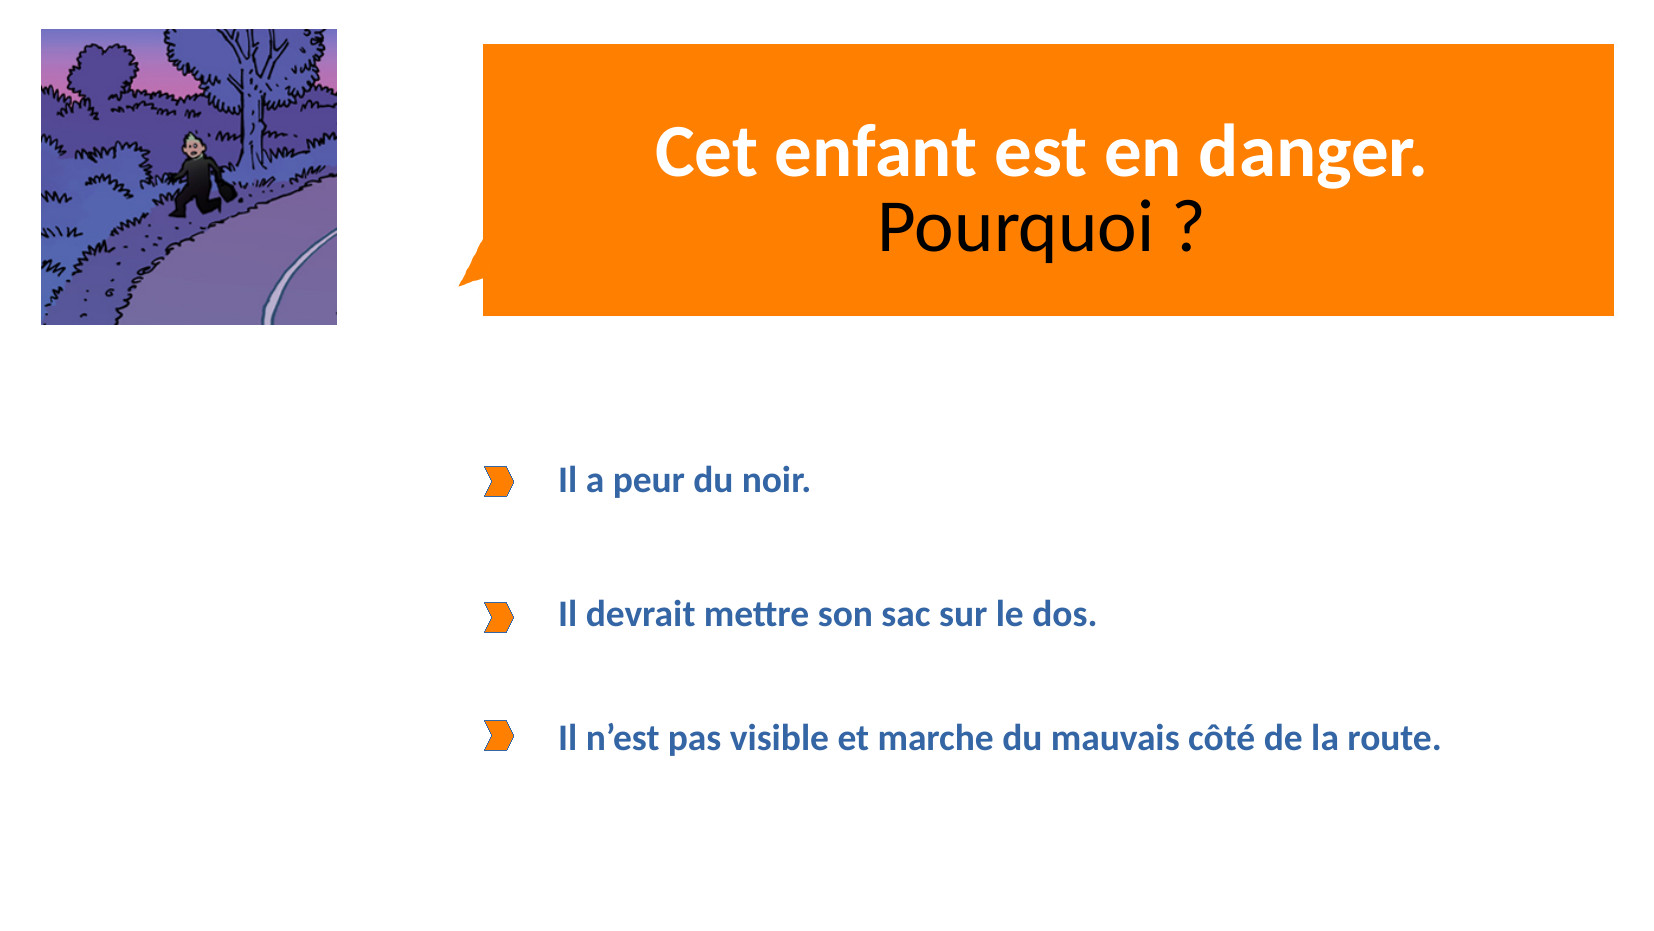

Cet enfant est en danger.
Pourquoi ?
Il a peur du noir.
Il devrait mettre son sac sur le dos.
Il n’est pas visible et marche du mauvais côté de la route.